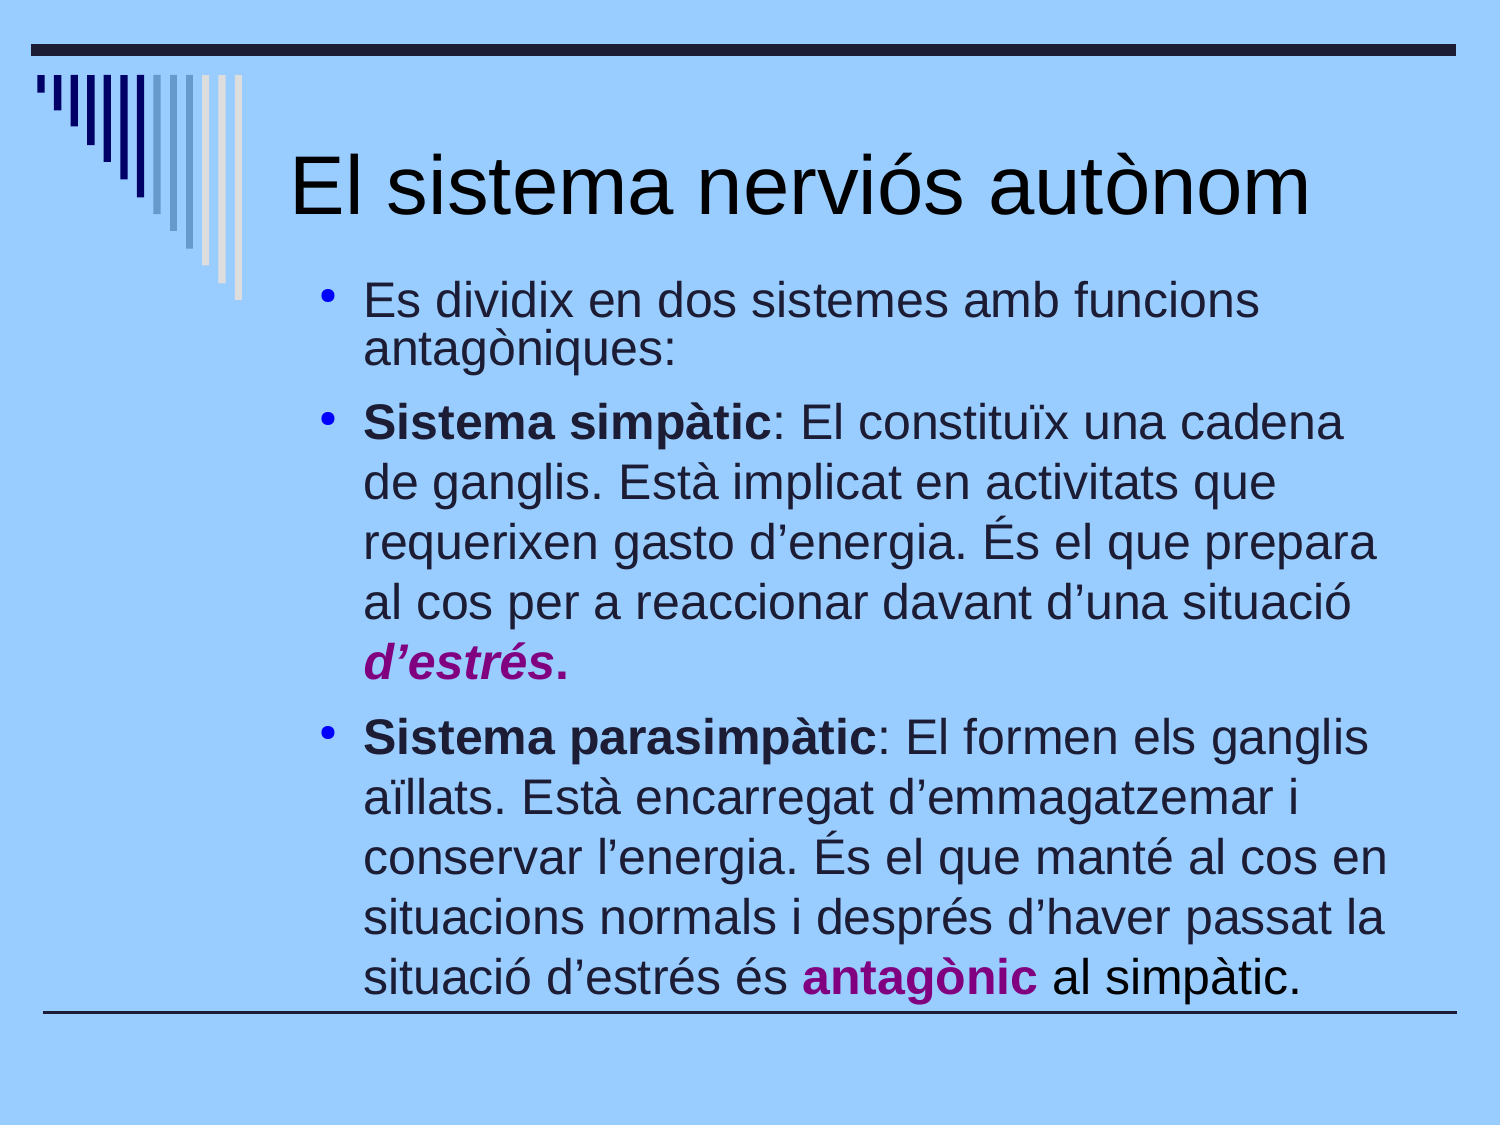

# El sistema nerviós autònom
Es dividix en dos sistemes amb funcions antagòniques:
Sistema simpàtic: El constituïx una cadena de ganglis. Està implicat en activitats que requerixen gasto d’energia. És el que prepara al cos per a reaccionar davant d’una situació d’estrés.
Sistema parasimpàtic: El formen els ganglis aïllats. Està encarregat d’emmagatzemar i conservar l’energia. És el que manté al cos en situacions normals i després d’haver passat la situació d’estrés és antagònic al simpàtic.